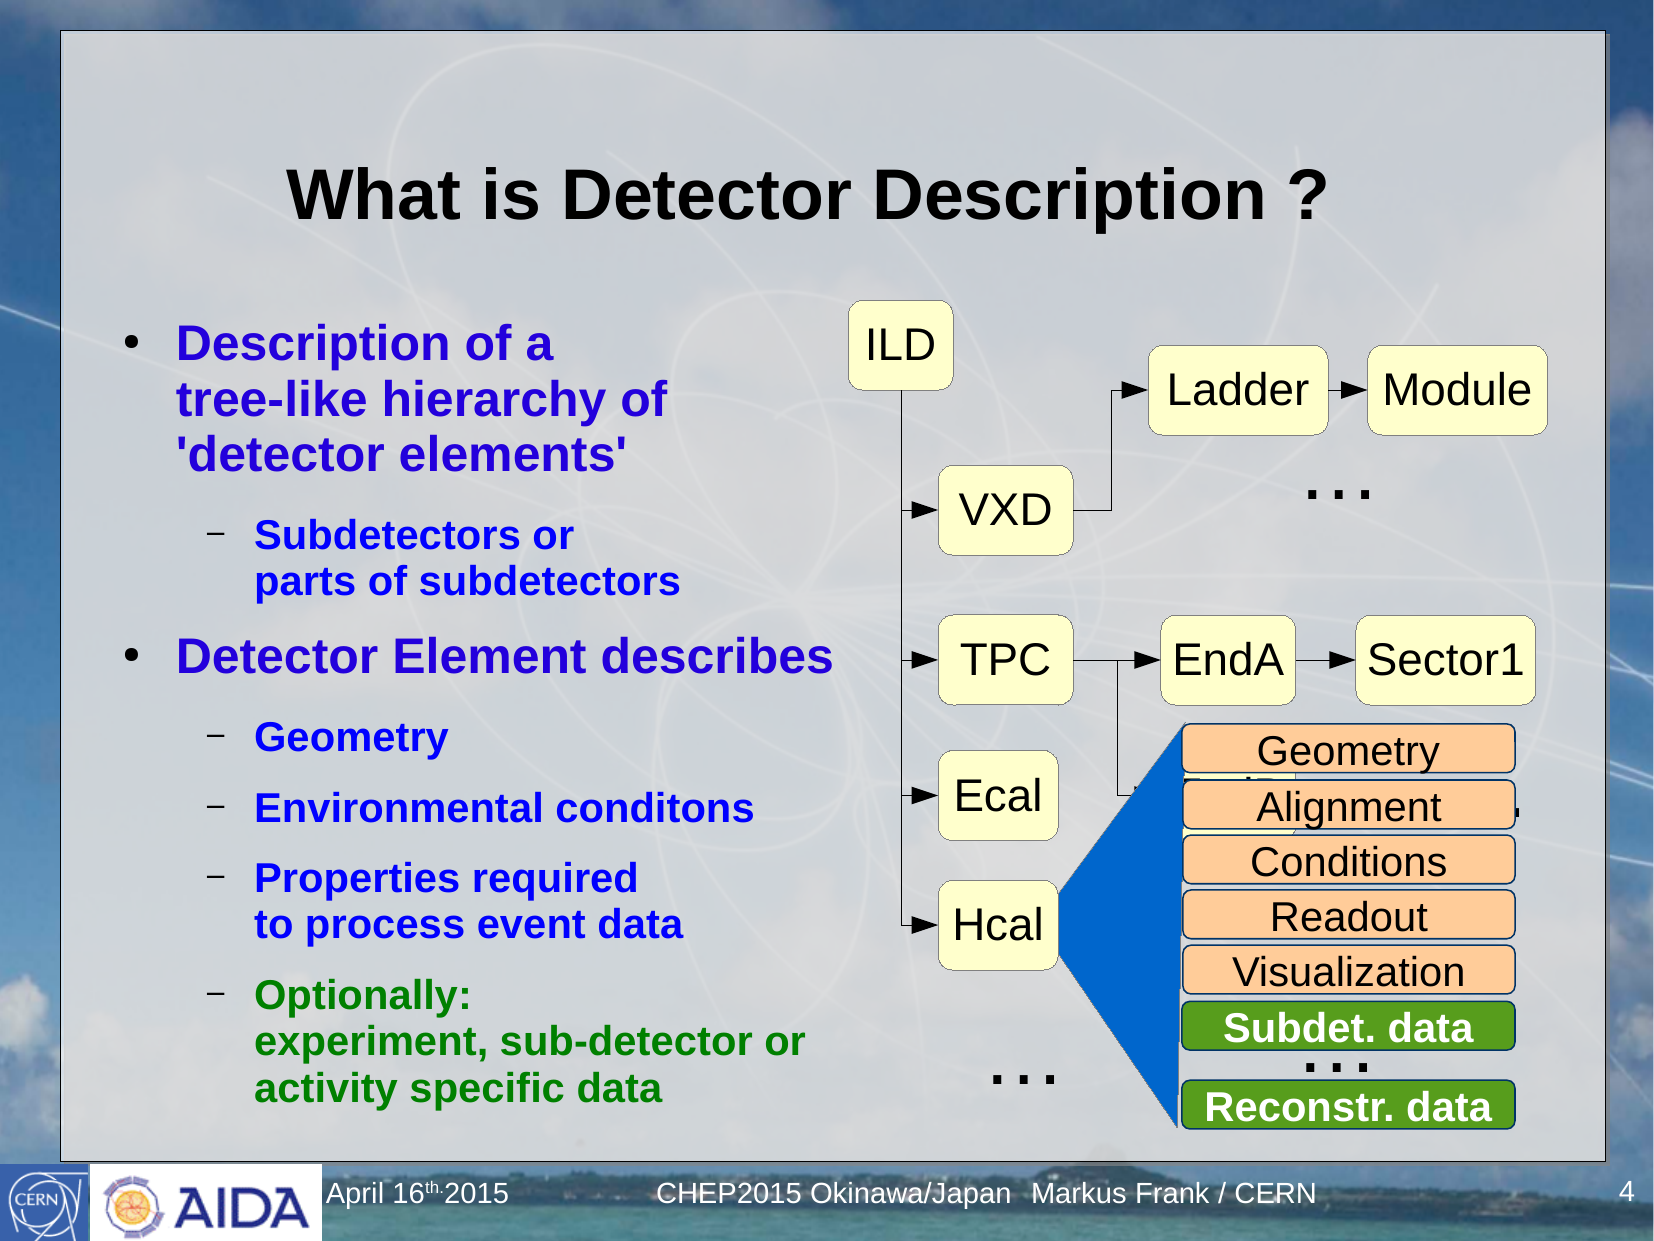

# What is Detector Description ?
ILD
Description of a
tree-like hierarchy of
'detector elements'
Subdetectors or
parts of subdetectors
Detector Element describes
Geometry
Environmental conditons
Properties required
to process event data
Optionally:
experiment, sub-detector or
activity specific data
Ladder
Module
…
VXD
TPC
EndA
Sector1
Geometry
…
…
EndB
Ecal
Alignment
Conditions
Hcal
Readout
Visualization
…
Subdet. data
…
Reconstr. data
4
February, 4th. 2014
CLIC Workshop at CERN, Markus Frank / CERN